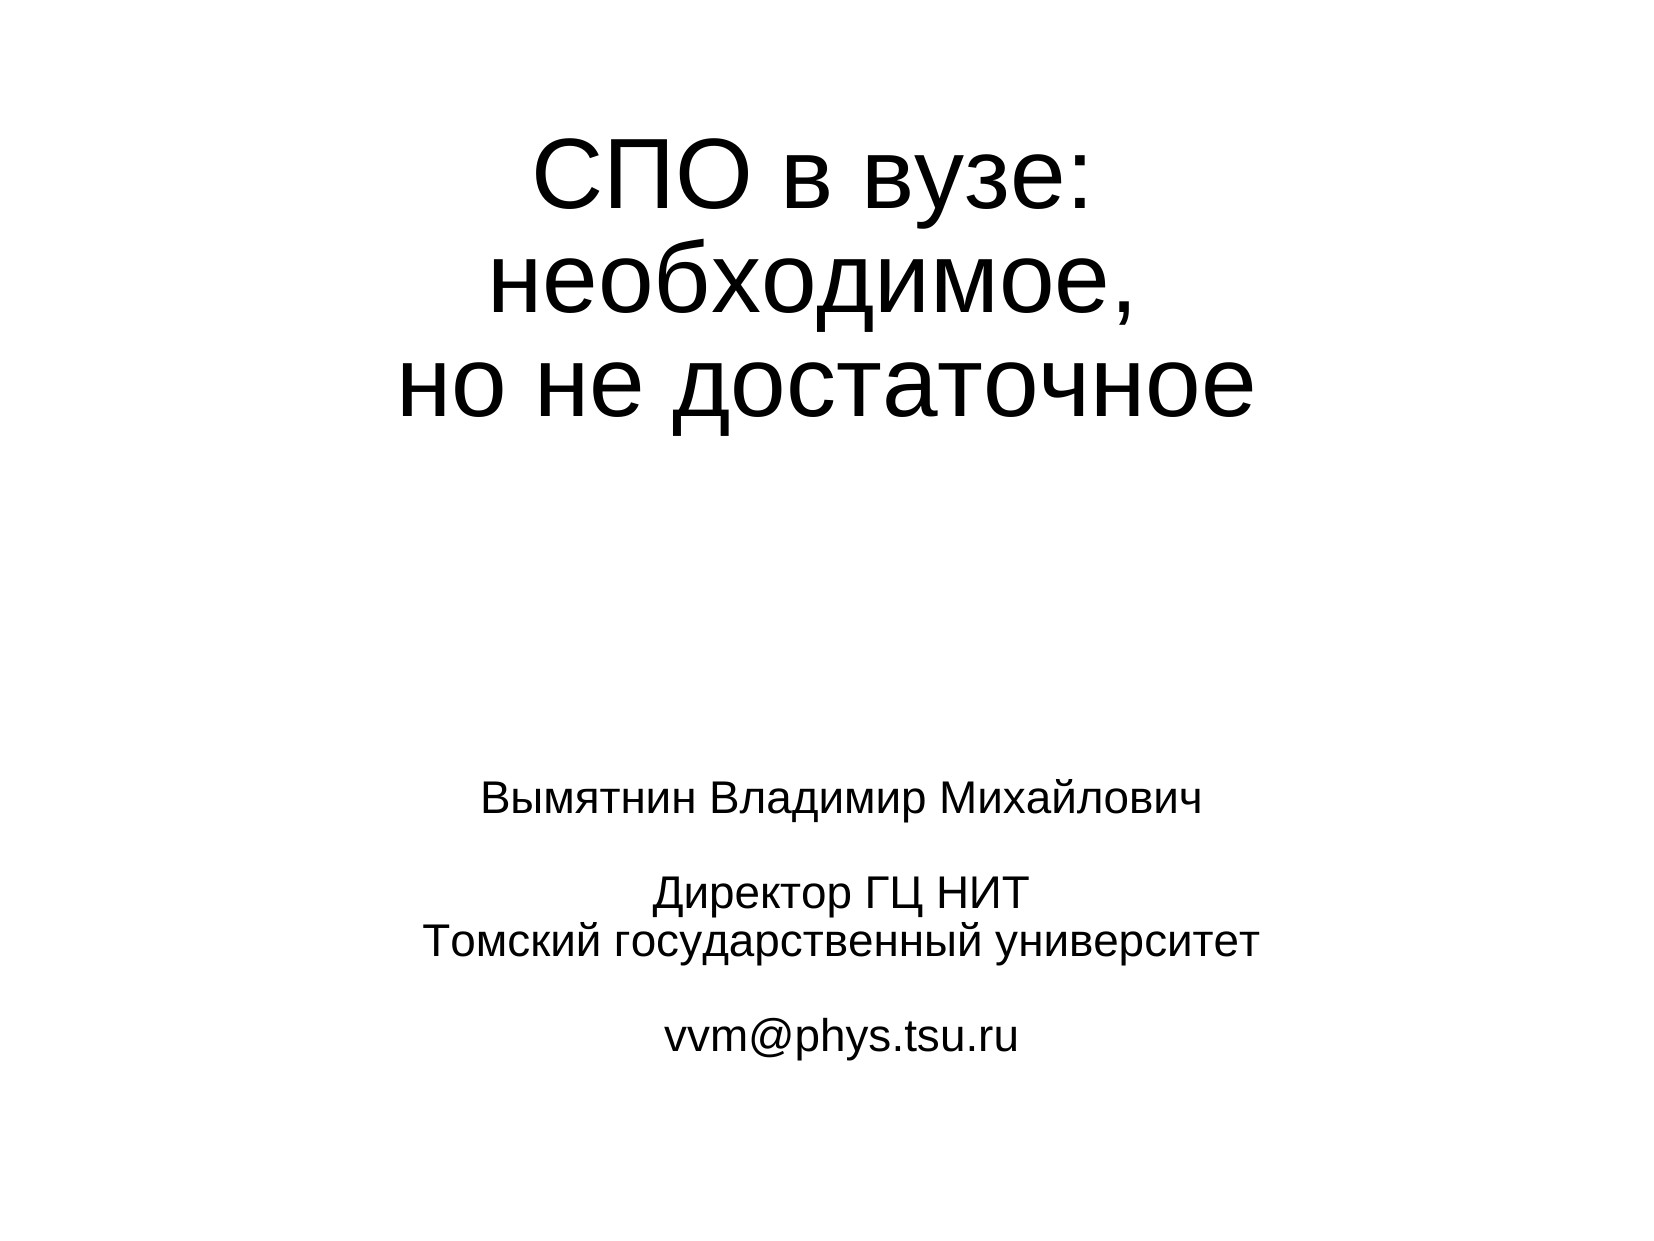

СПО в вузе:
необходимое,
но не достаточное
Вымятнин Владимир Михайлович
Директор ГЦ НИТ
Томский государственный университет
vvm@phys.tsu.ru